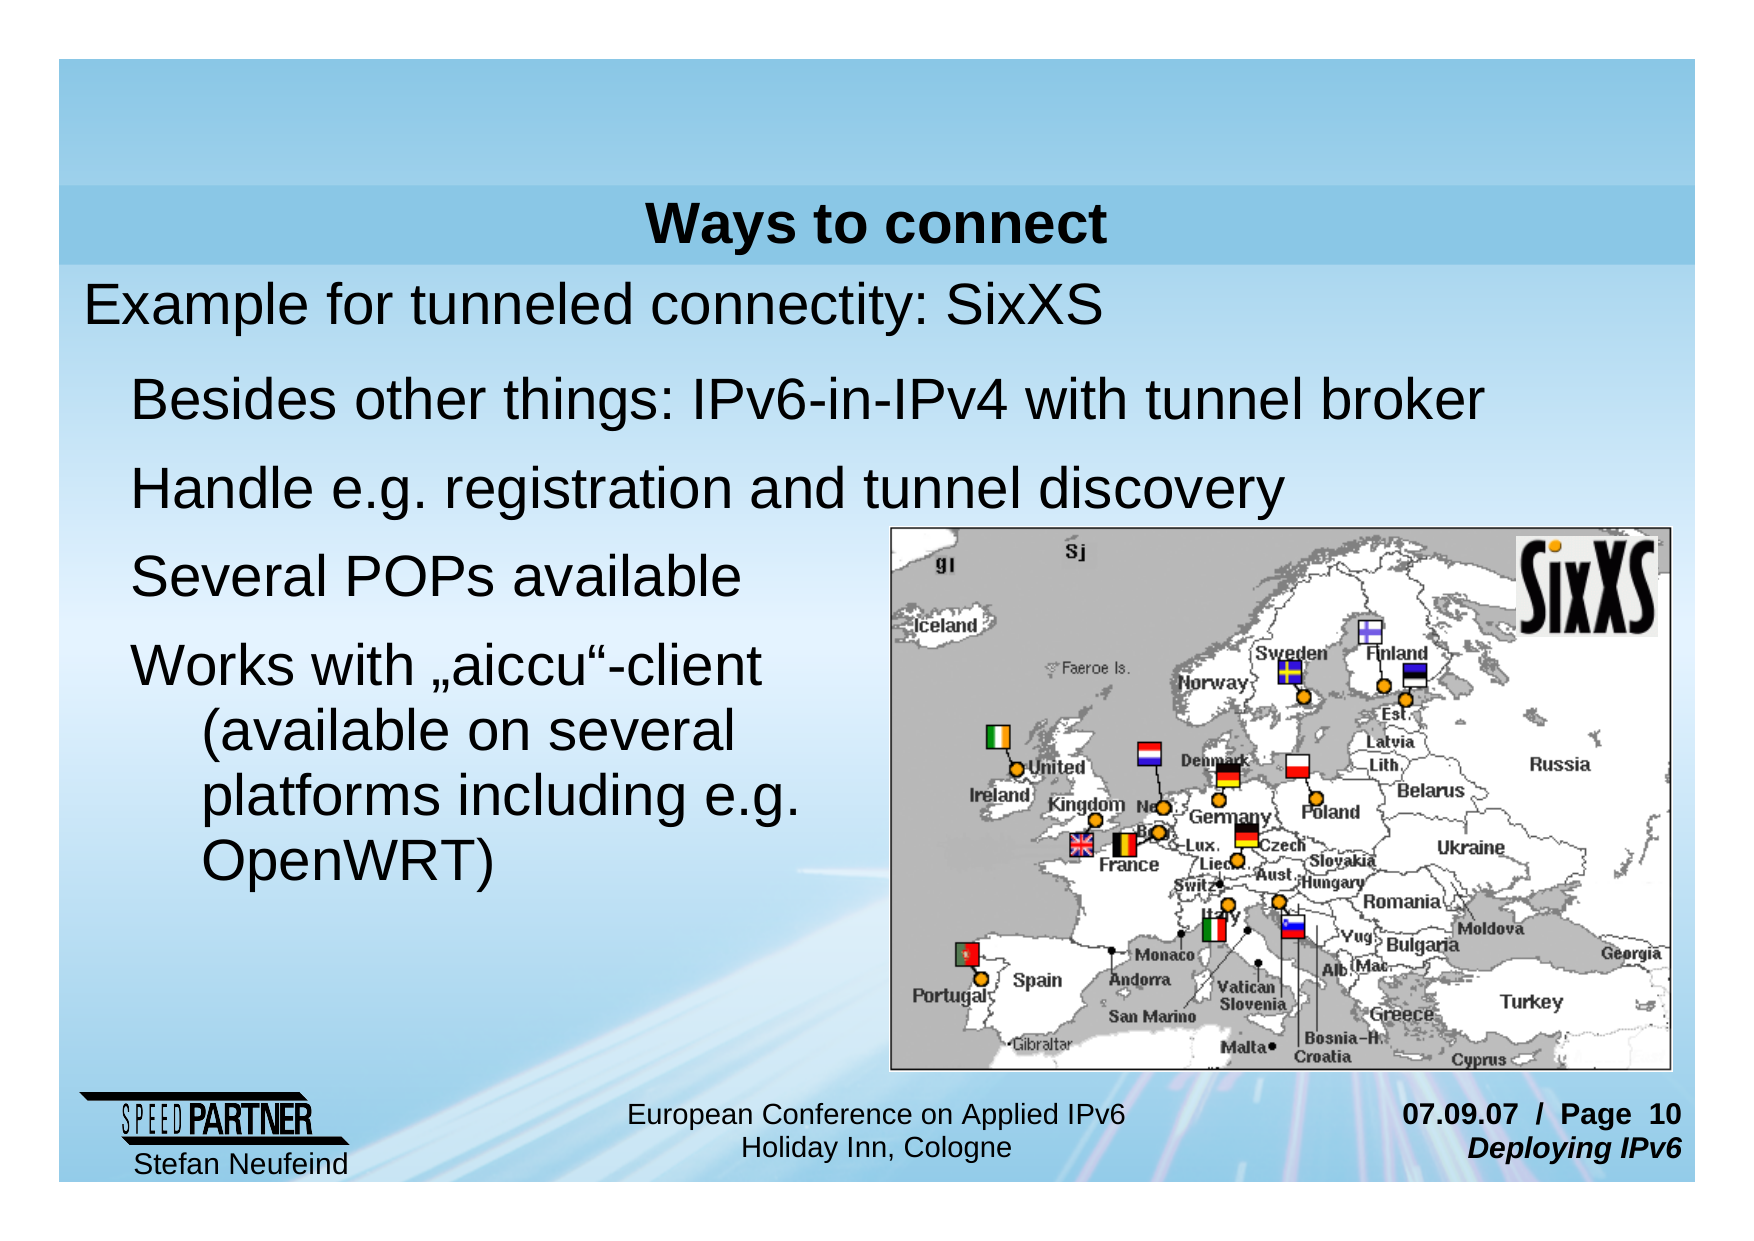

# Ways to connect
Example for tunneled connectity: SixXS
Besides other things: IPv6-in-IPv4 with tunnel broker
Handle e.g. registration and tunnel discovery
Several POPs available
Works with „aiccu“-client
(available on several
platforms including e.g.
OpenWRT)